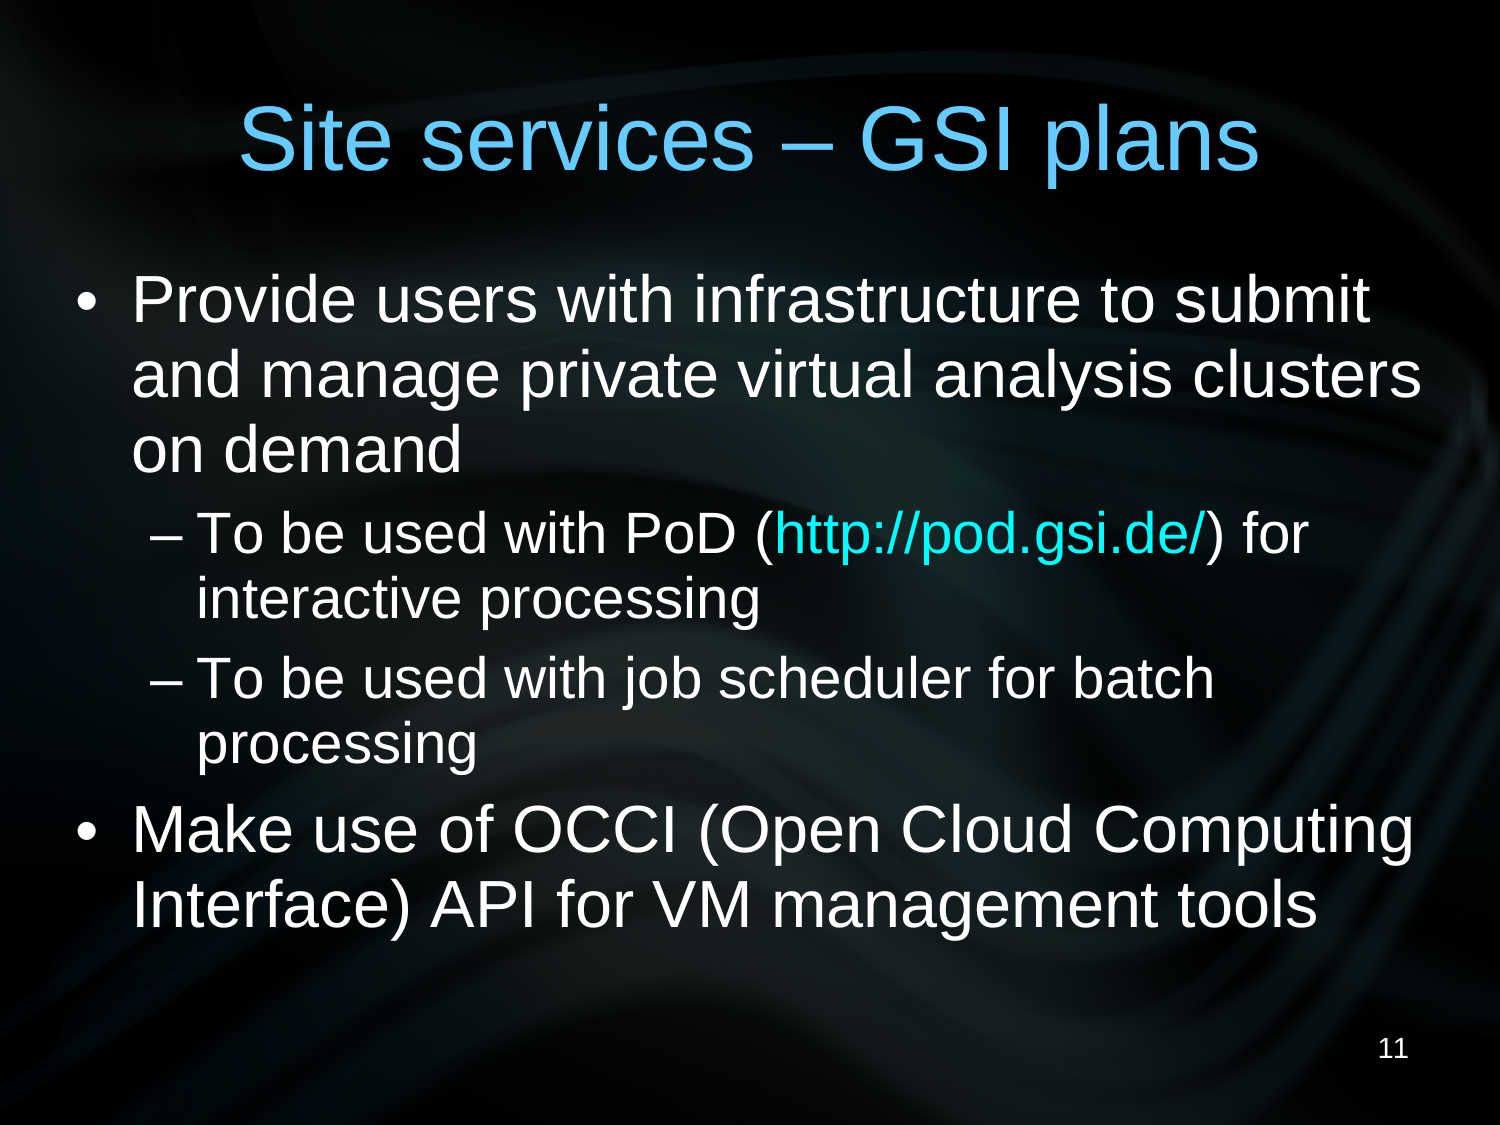

# Site services – GSI plans
Provide users with infrastructure to submit and manage private virtual analysis clusters on demand
To be used with PoD (http://pod.gsi.de/) for interactive processing
To be used with job scheduler for batch processing
Make use of OCCI (Open Cloud Computing Interface) API for VM management tools
11